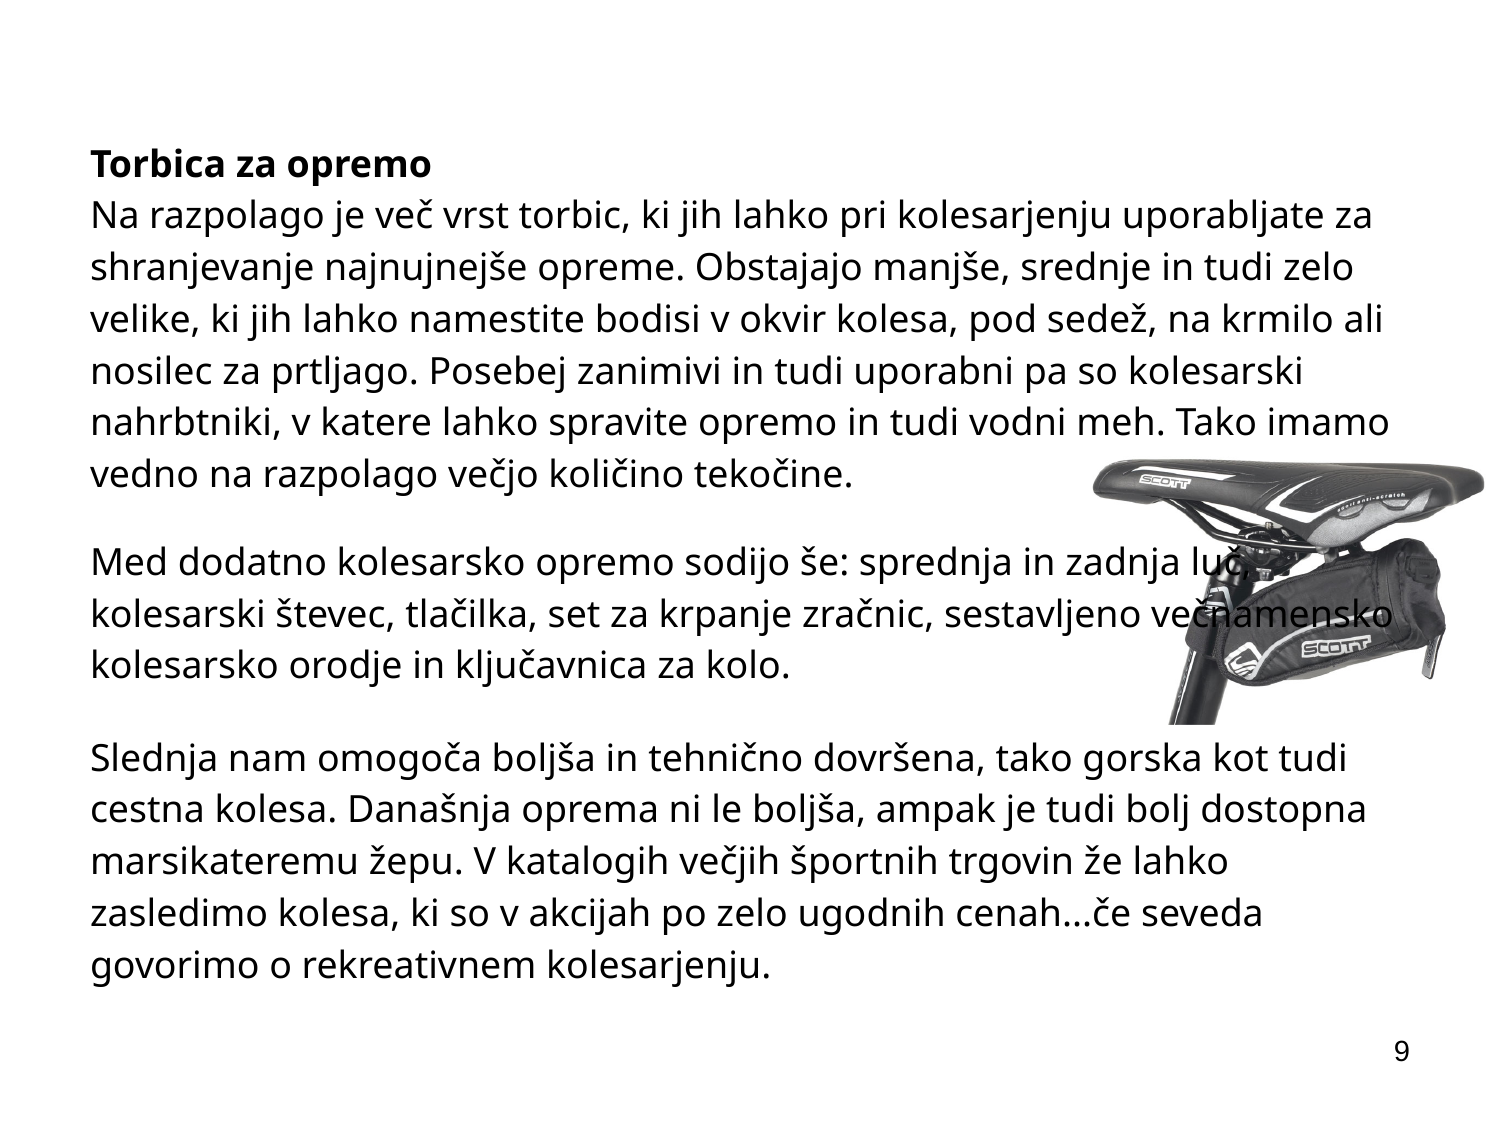

# Torbica za opremo Na razpolago je več vrst torbic, ki jih lahko pri kolesarjenju uporabljate za shranjevanje najnujnejše opreme. Obstajajo manjše, srednje in tudi zelo velike, ki jih lahko namestite bodisi v okvir kolesa, pod sedež, na krmilo ali nosilec za prtljago. Posebej zanimivi in tudi uporabni pa so kolesarski nahrbtniki, v katere lahko spravite opremo in tudi vodni meh. Tako imamo vedno na razpolago večjo količino tekočine.
Med dodatno kolesarsko opremo sodijo še: sprednja in zadnja luč, kolesarski števec, tlačilka, set za krpanje zračnic, sestavljeno večnamensko kolesarsko orodje in ključavnica za kolo.
Slednja nam omogoča boljša in tehnično dovršena, tako gorska kot tudi cestna kolesa. Današnja oprema ni le boljša, ampak je tudi bolj dostopna marsikateremu žepu. V katalogih večjih športnih trgovin že lahko zasledimo kolesa, ki so v akcijah po zelo ugodnih cenah...če seveda govorimo o rekreativnem kolesarjenju.